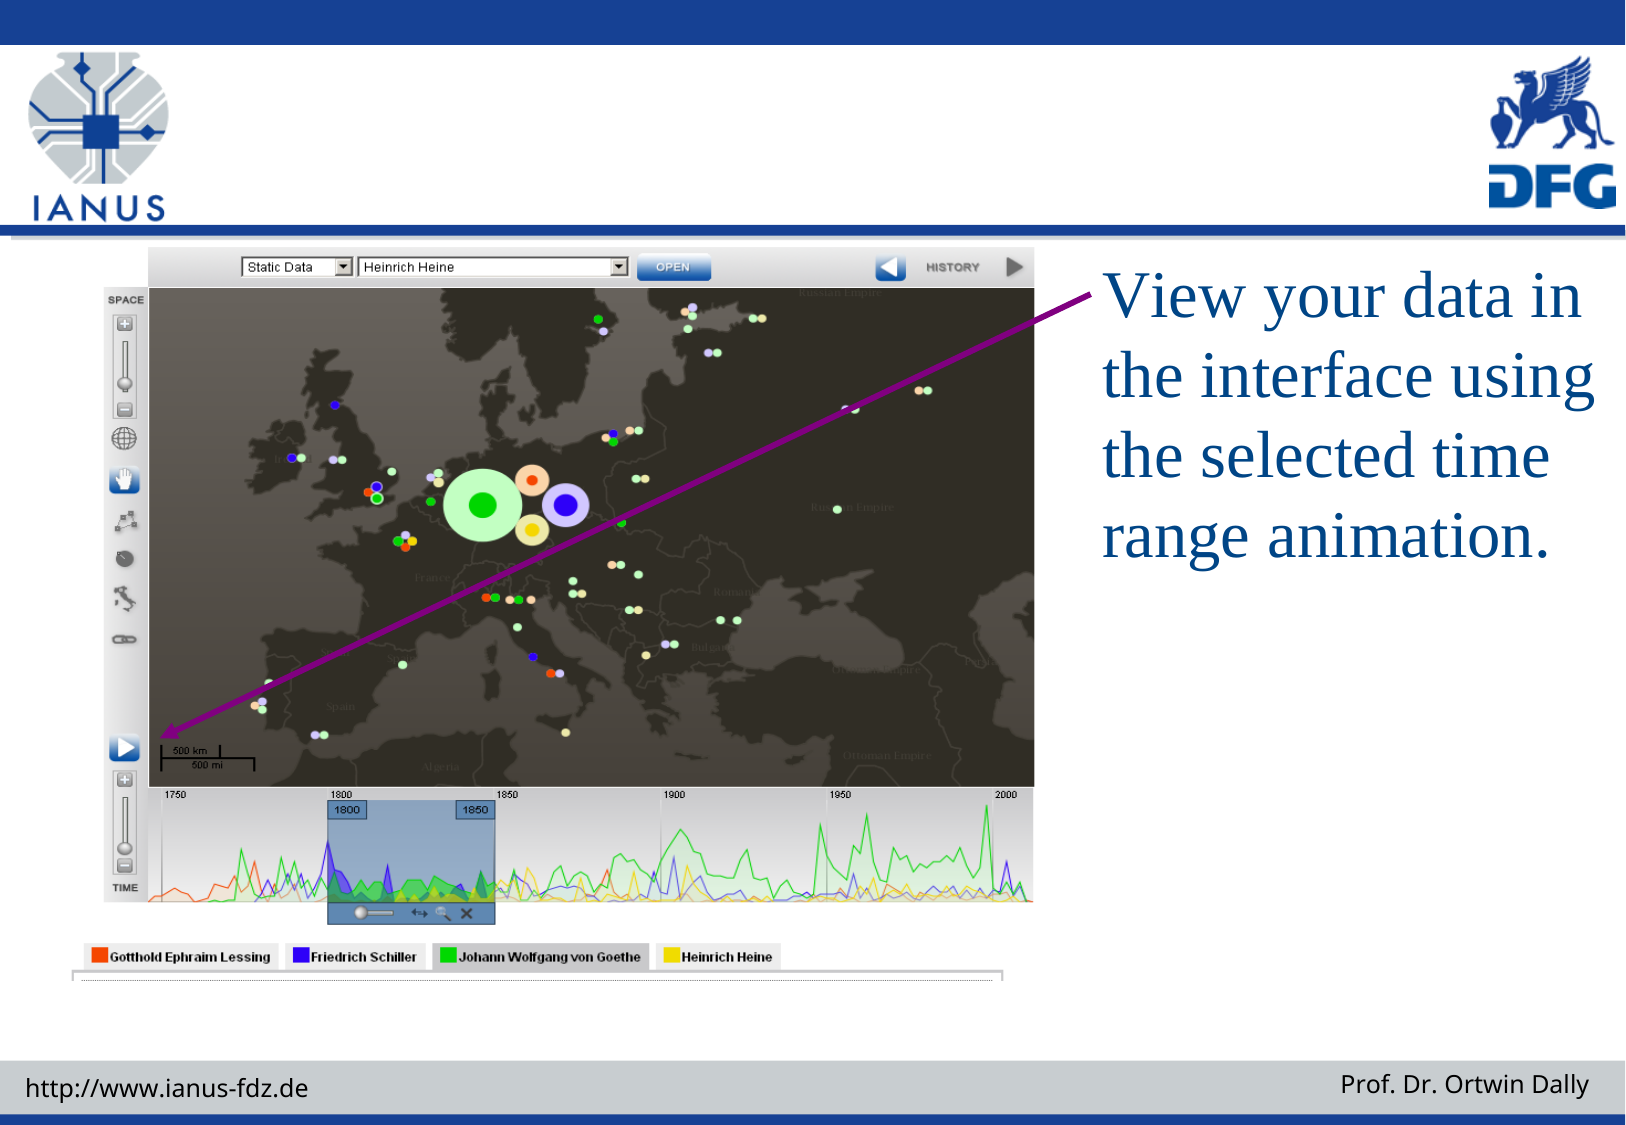

View your data in the interface using the selected time range animation.